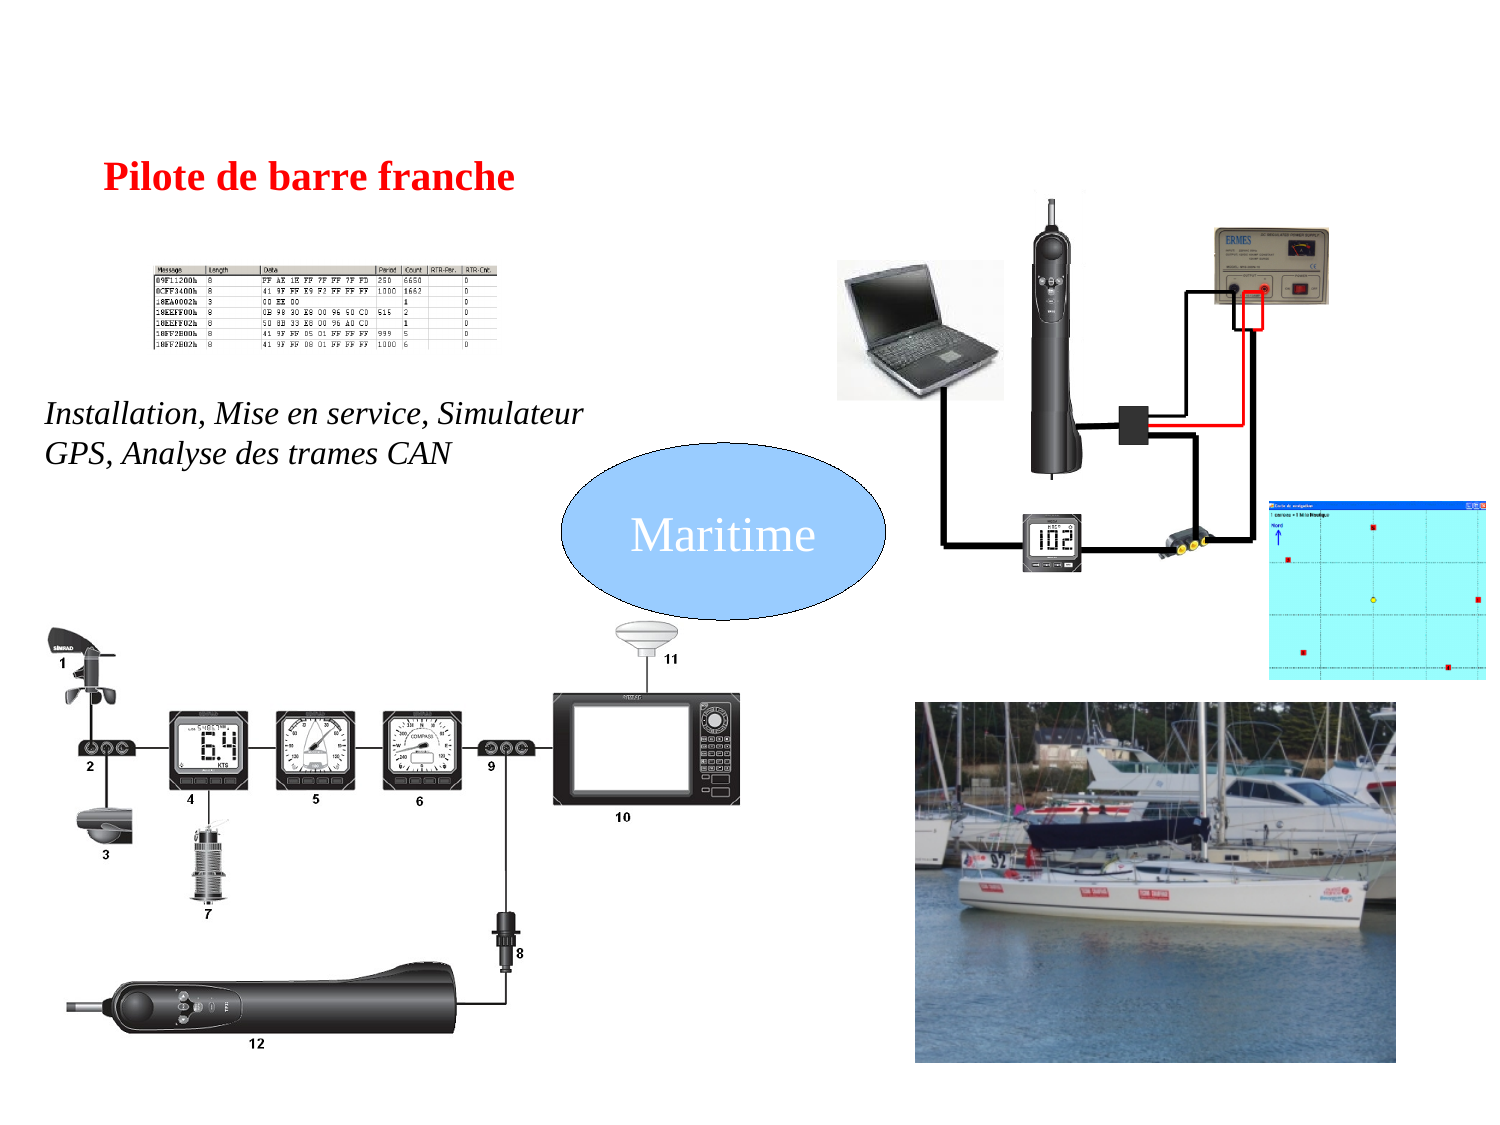

Pilote de barre franche
Installation, Mise en service, Simulateur GPS, Analyse des trames CAN
Maritime